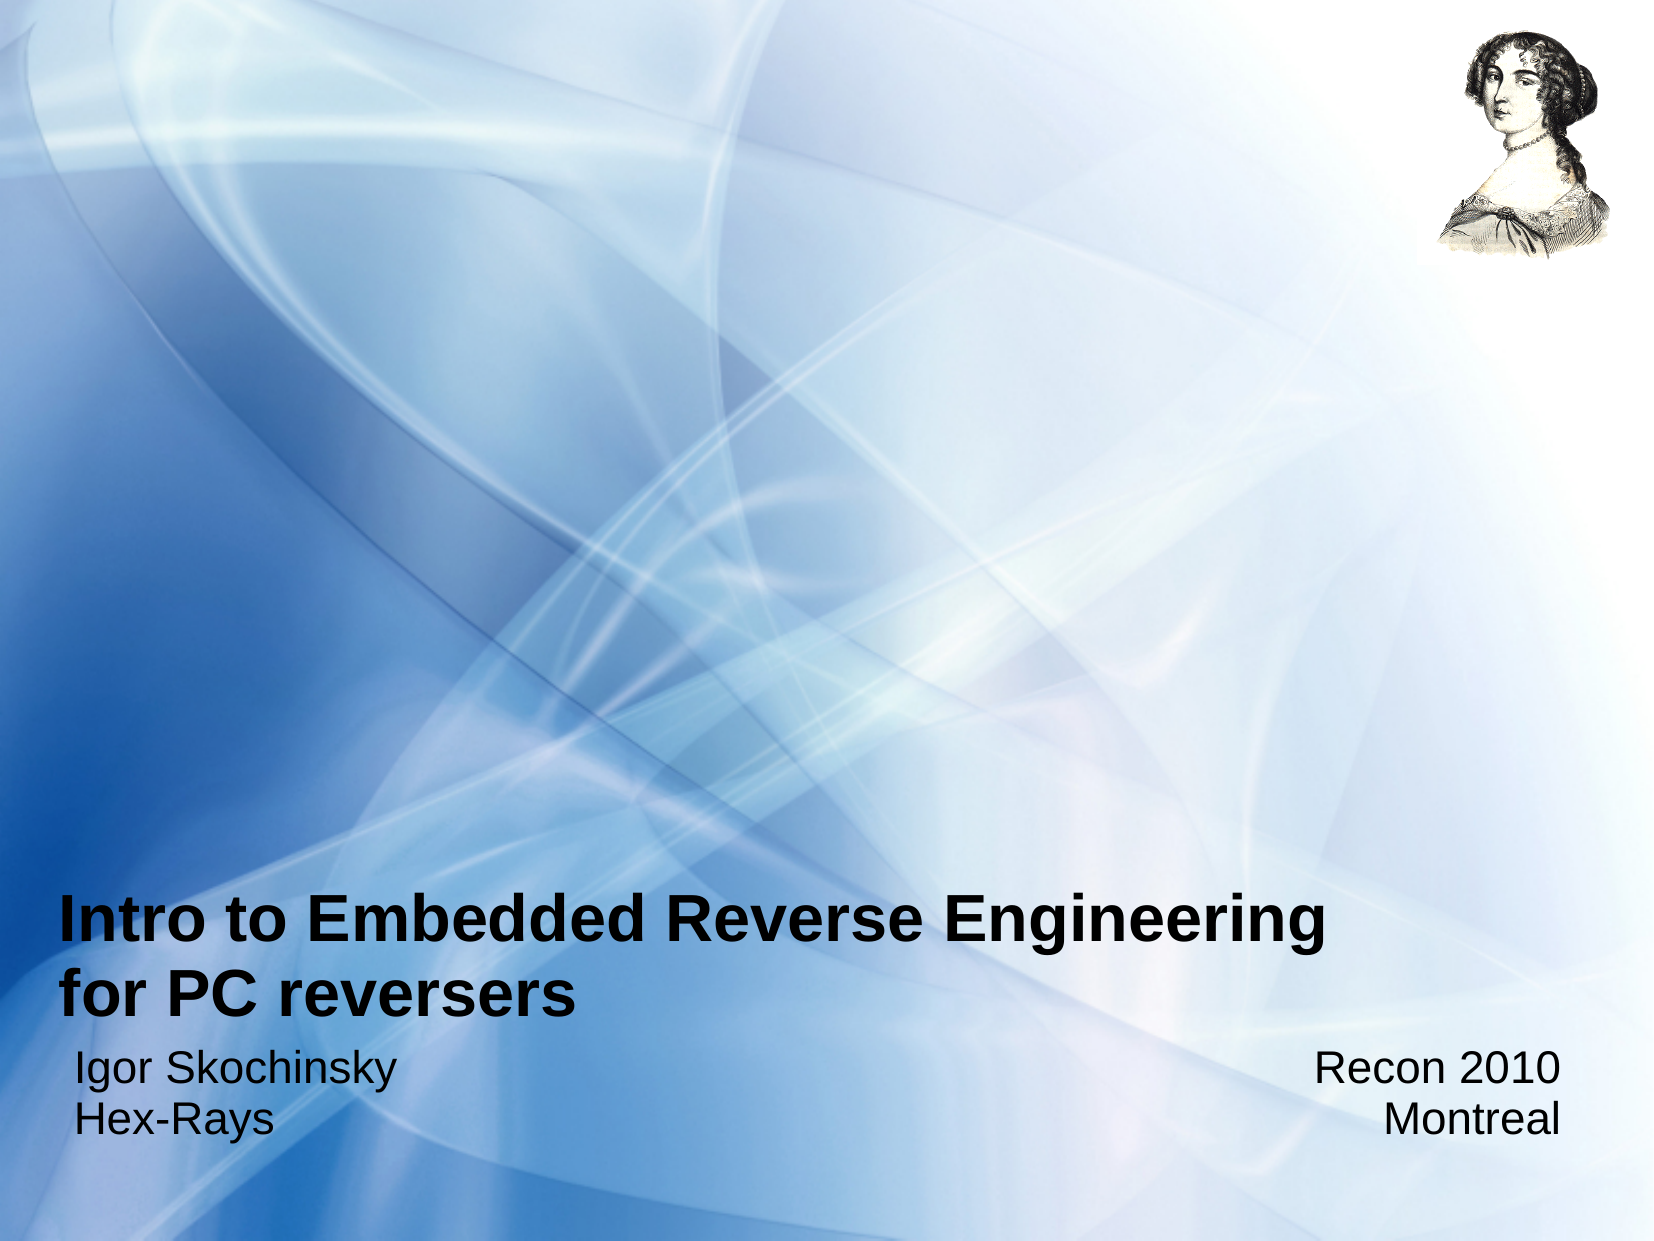

# Intro to Embedded Reverse Engineering for PC reversers
Igor Skochinsky
Hex-Rays
Recon 2010
Montreal